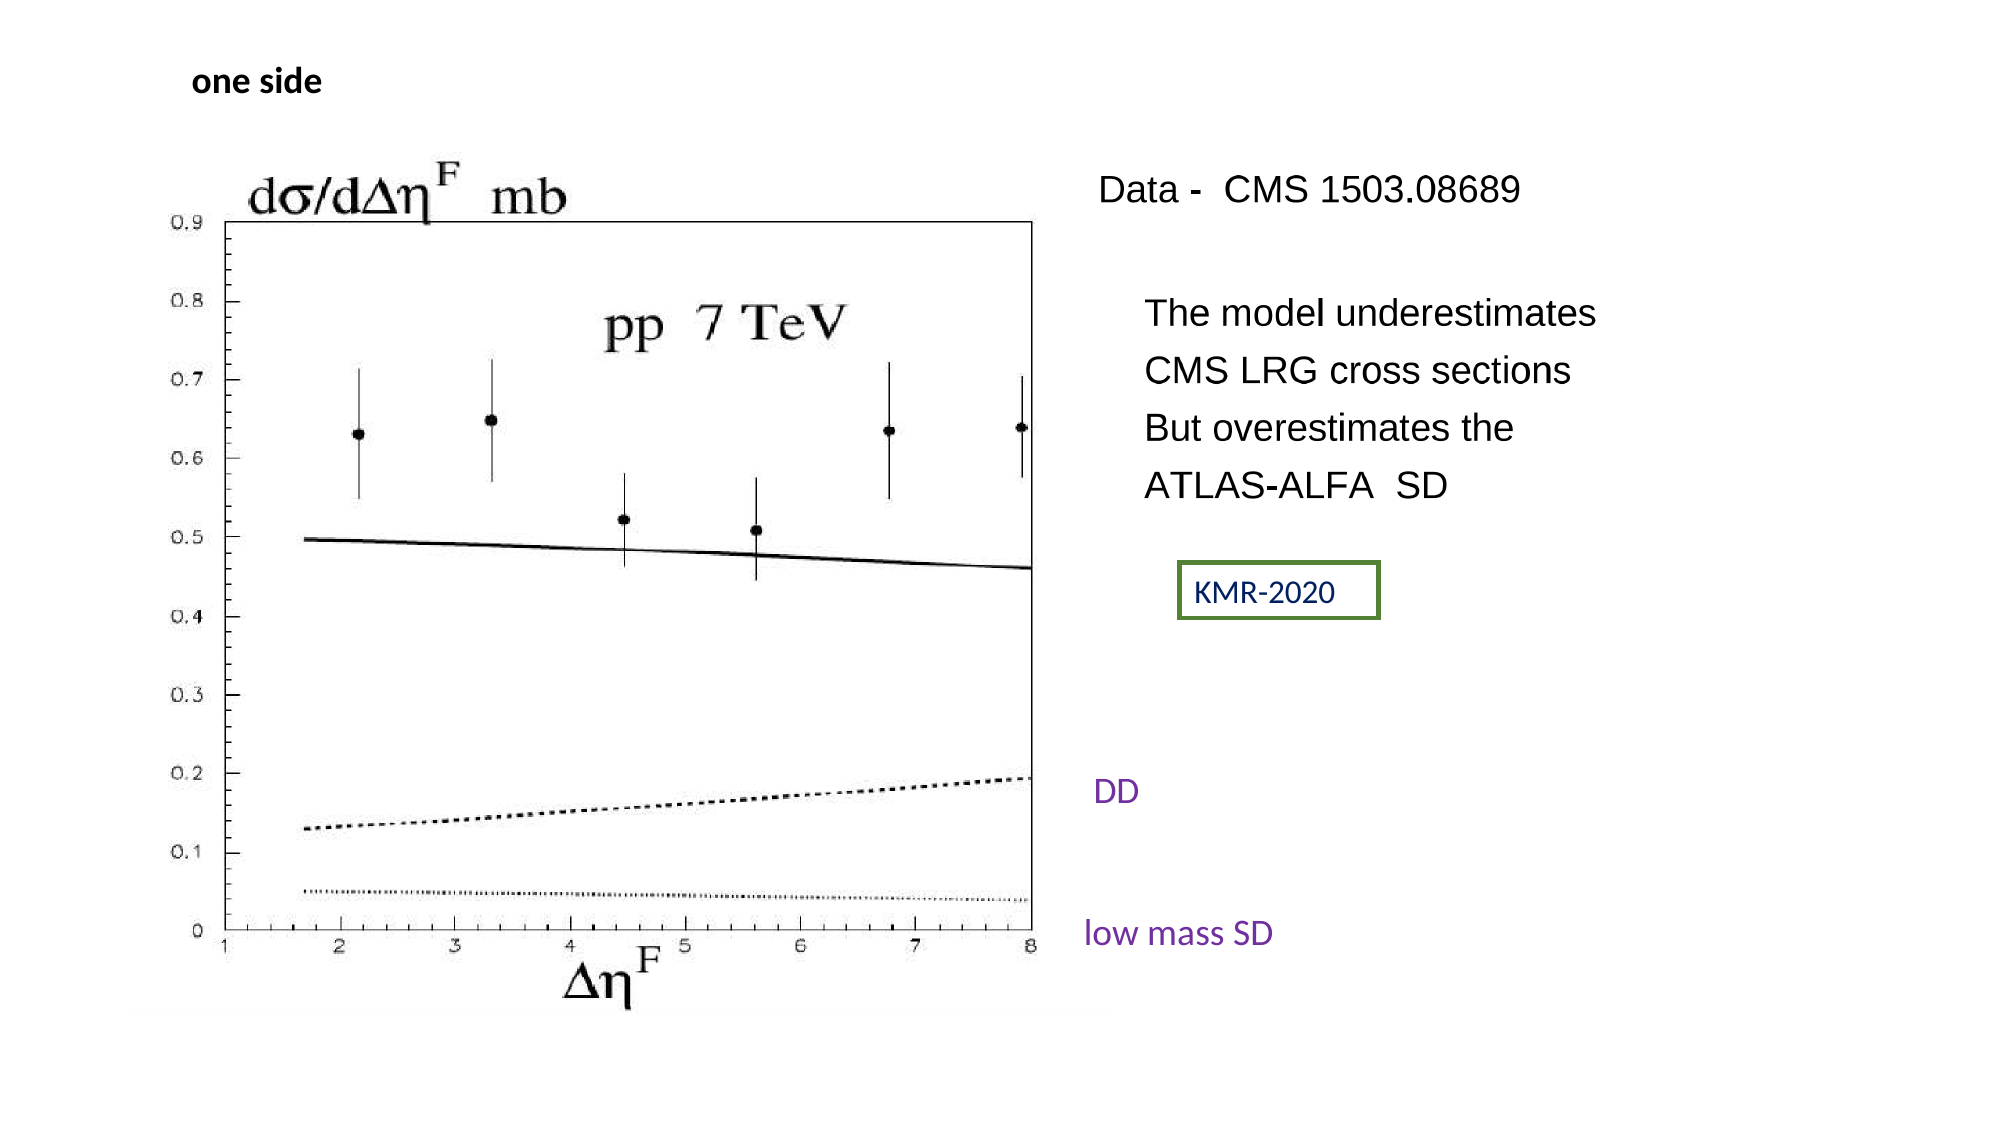

one side
KMR-2020
DD
low mass SD